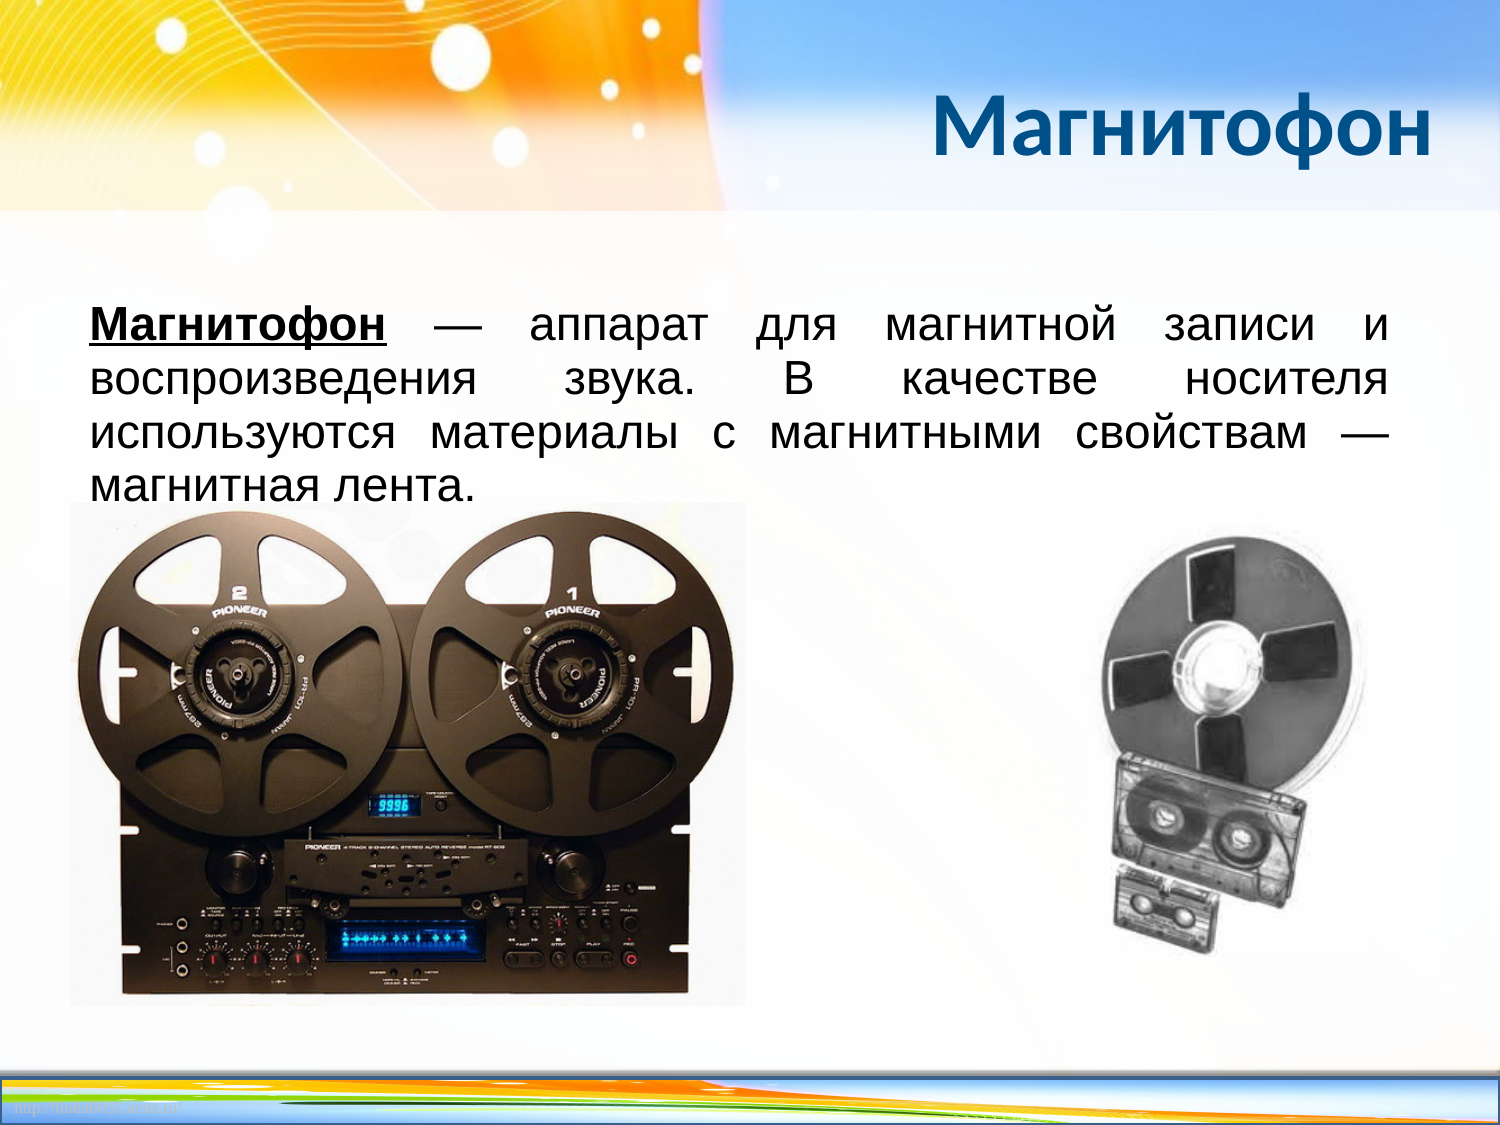

# Магнитофон
Магнитофон — аппарат для магнитной записи и воспроизведения звука. В качестве носителя используются материалы с магнитными свойствам — магнитная лента.